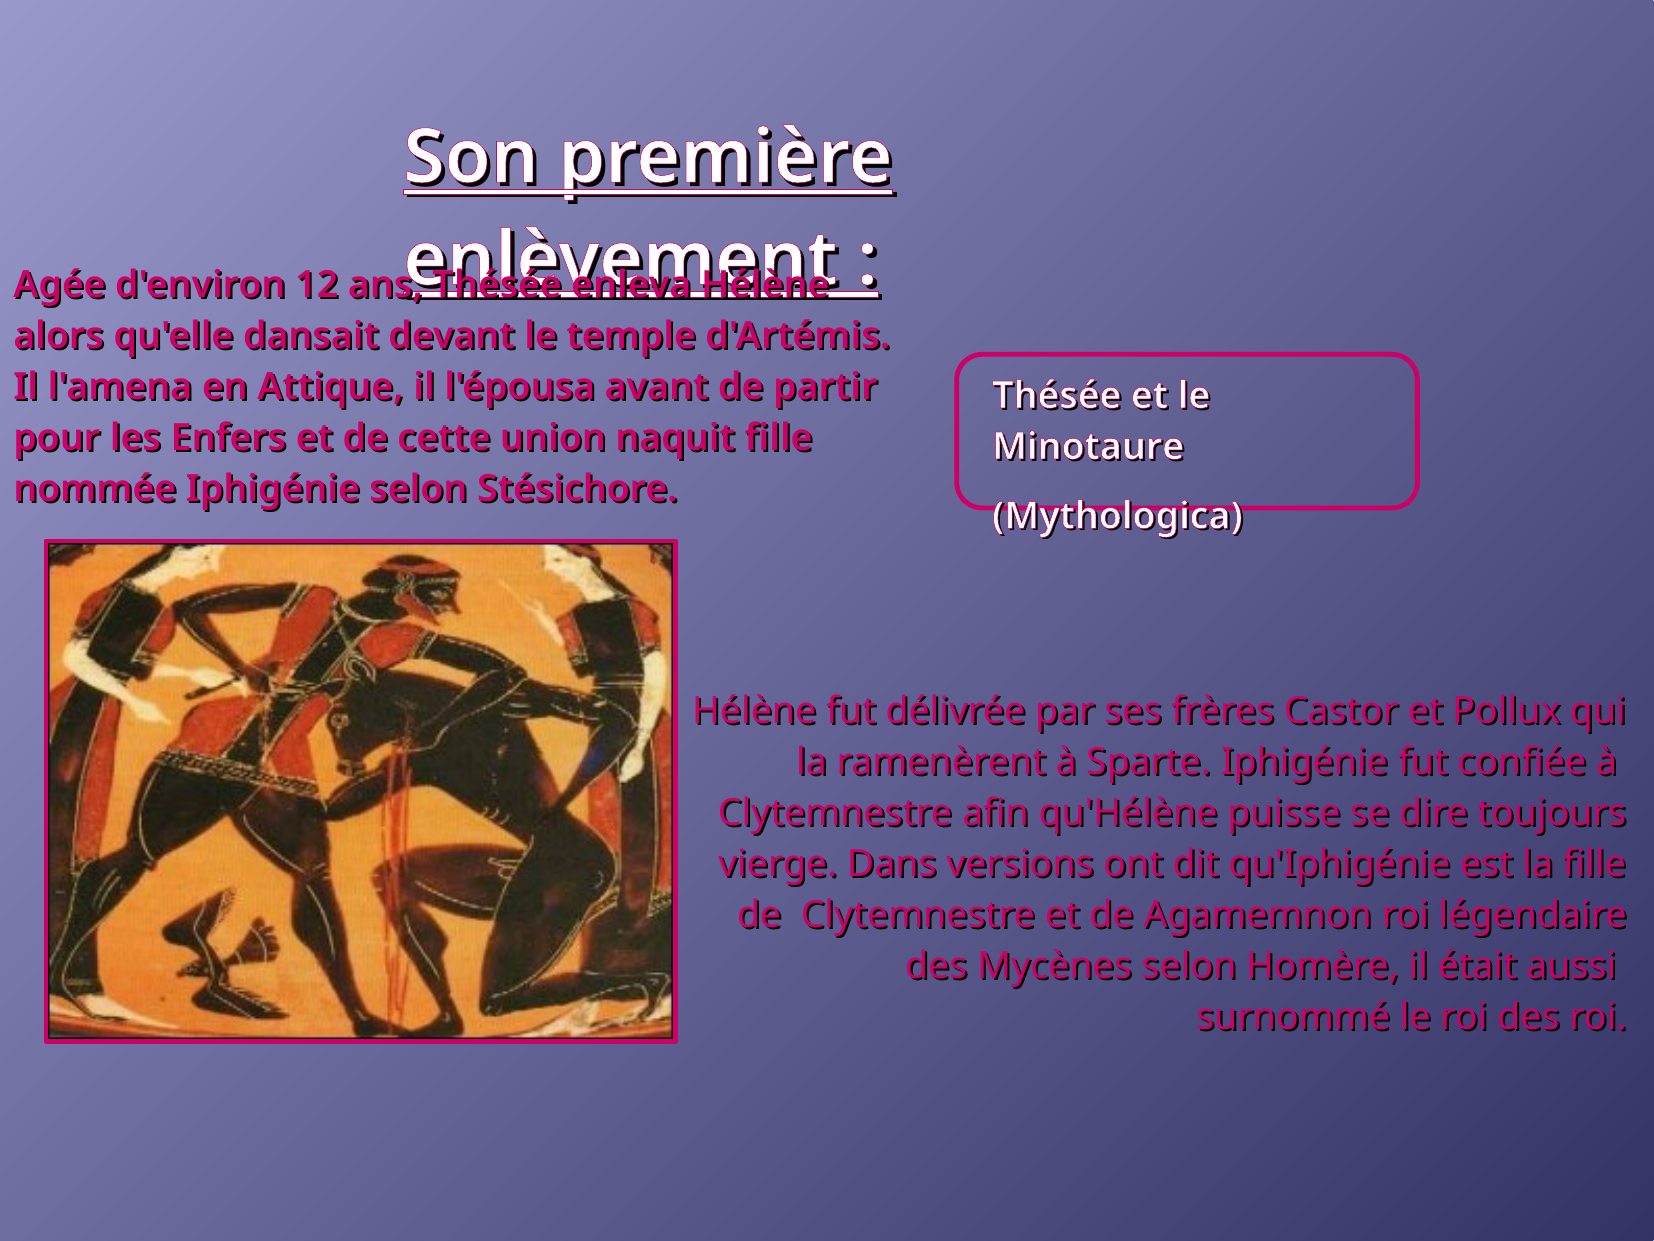

Son première enlèvement :
Agée d'environ 12 ans, Thésée enleva Hélène alors qu'elle dansait devant le temple d'Artémis. Il l'amena en Attique, il l'épousa avant de partir pour les Enfers et de cette union naquit fille nommée Iphigénie selon Stésichore.
Thésée et le Minotaure
(Mythologica)
Hélène fut délivrée par ses frères Castor et Pollux qui la ramenèrent à Sparte. Iphigénie fut confiée à Clytemnestre afin qu'Hélène puisse se dire toujours vierge. Dans versions ont dit qu'Iphigénie est la fille de Clytemnestre et de Agamemnon roi légendaire des Mycènes selon Homère, il était aussi
surnommé le roi des roi.